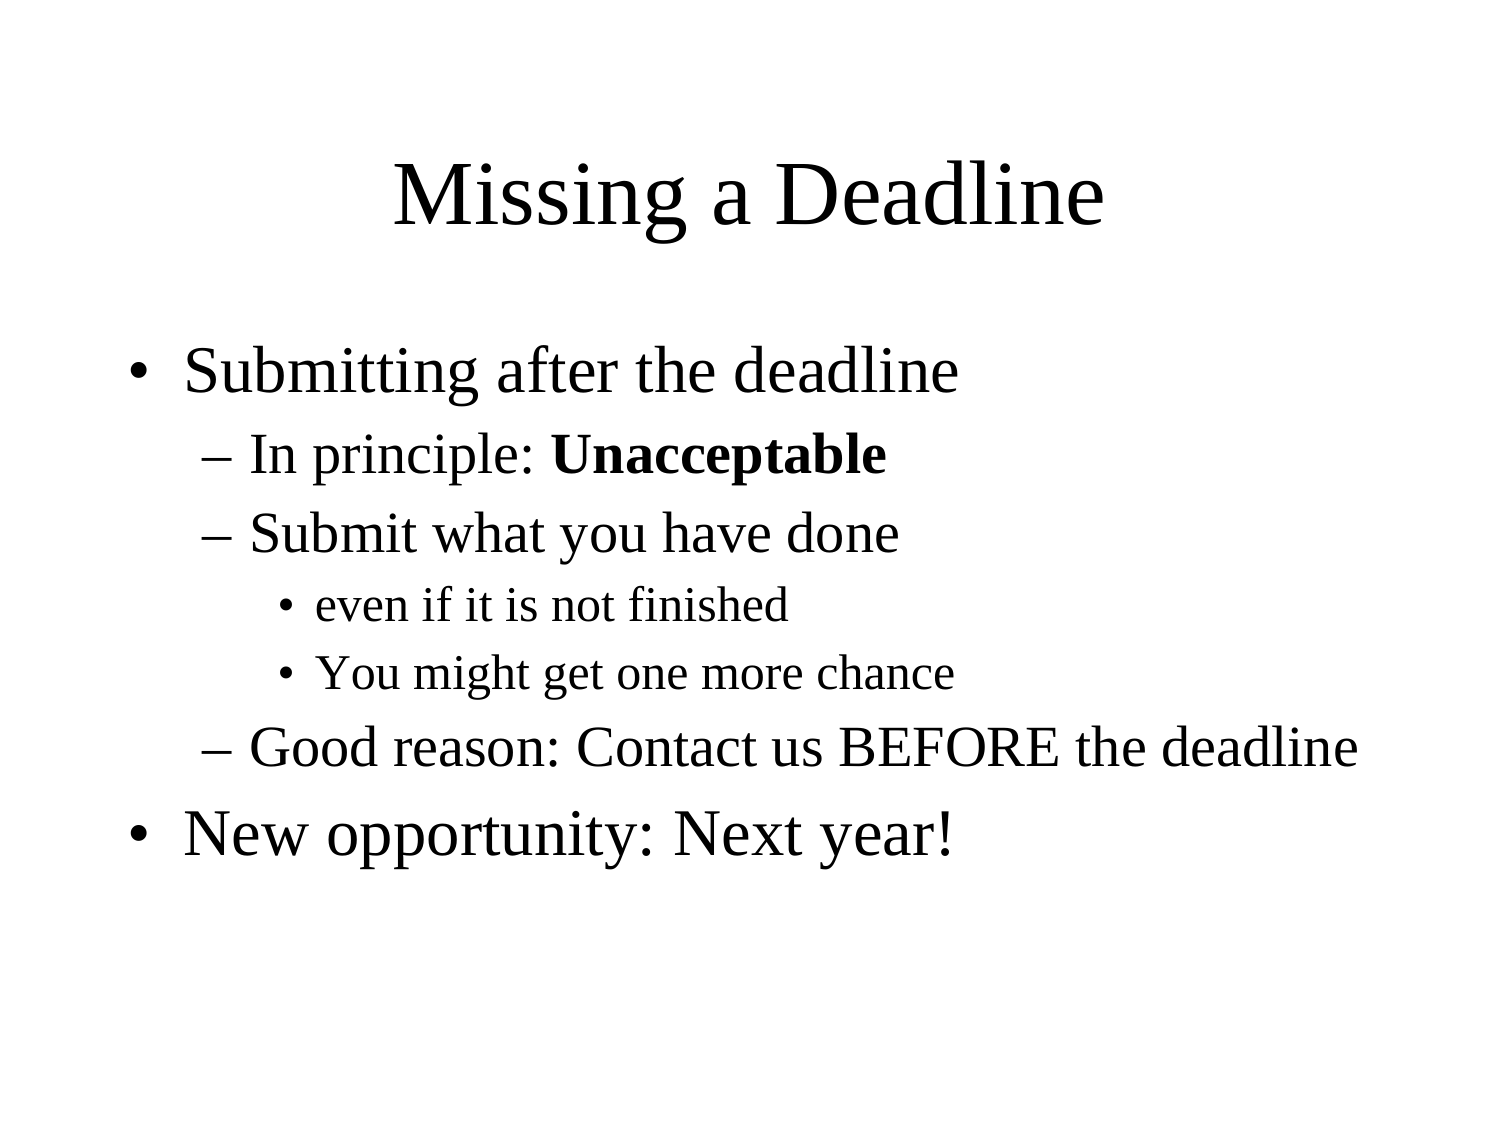

# Missing a Deadline
Submitting after the deadline
In principle: Unacceptable
Submit what you have done
even if it is not finished
You might get one more chance
Good reason: Contact us BEFORE the deadline
New opportunity: Next year!